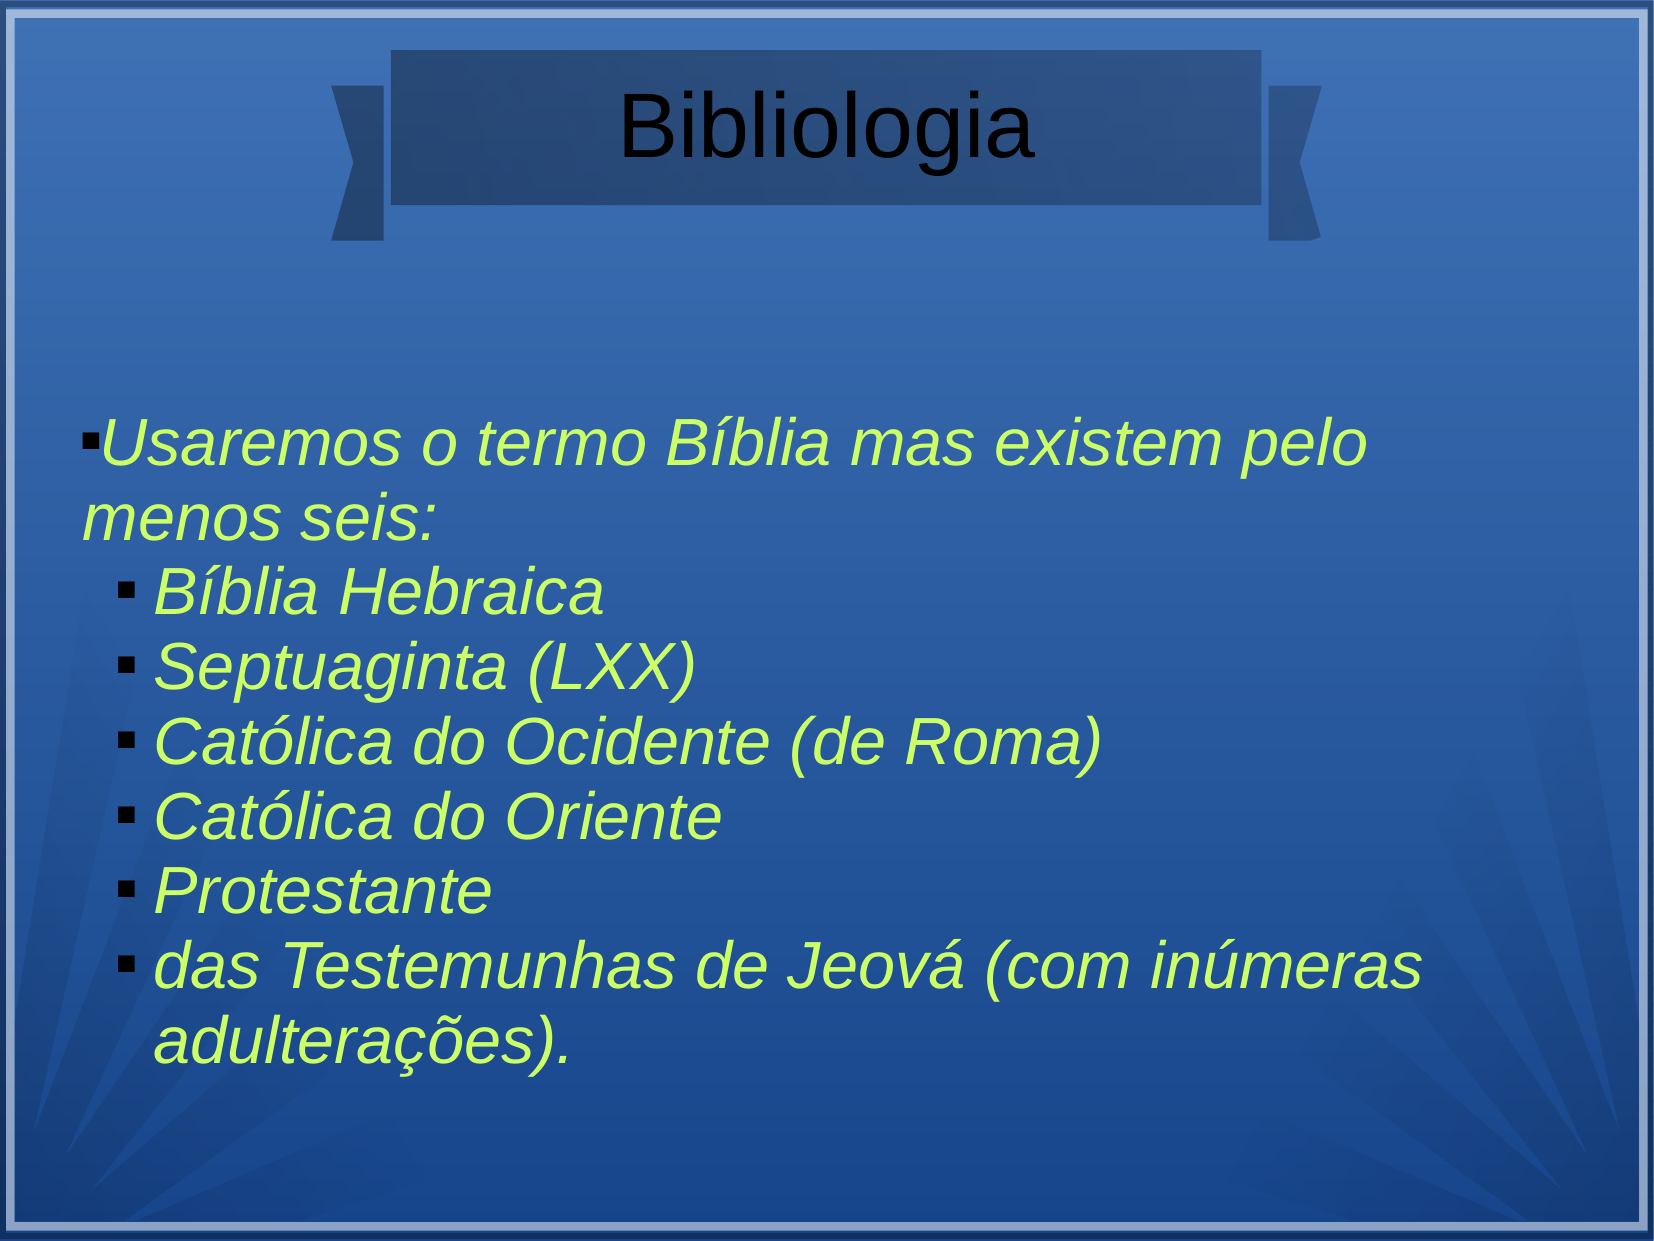

# Bibliologia
Usaremos o termo Bíblia mas existem pelo menos seis:
Bíblia Hebraica
Septuaginta (LXX)
Católica do Ocidente (de Roma)
Católica do Oriente
Protestante
das Testemunhas de Jeová (com inúmeras adulterações).